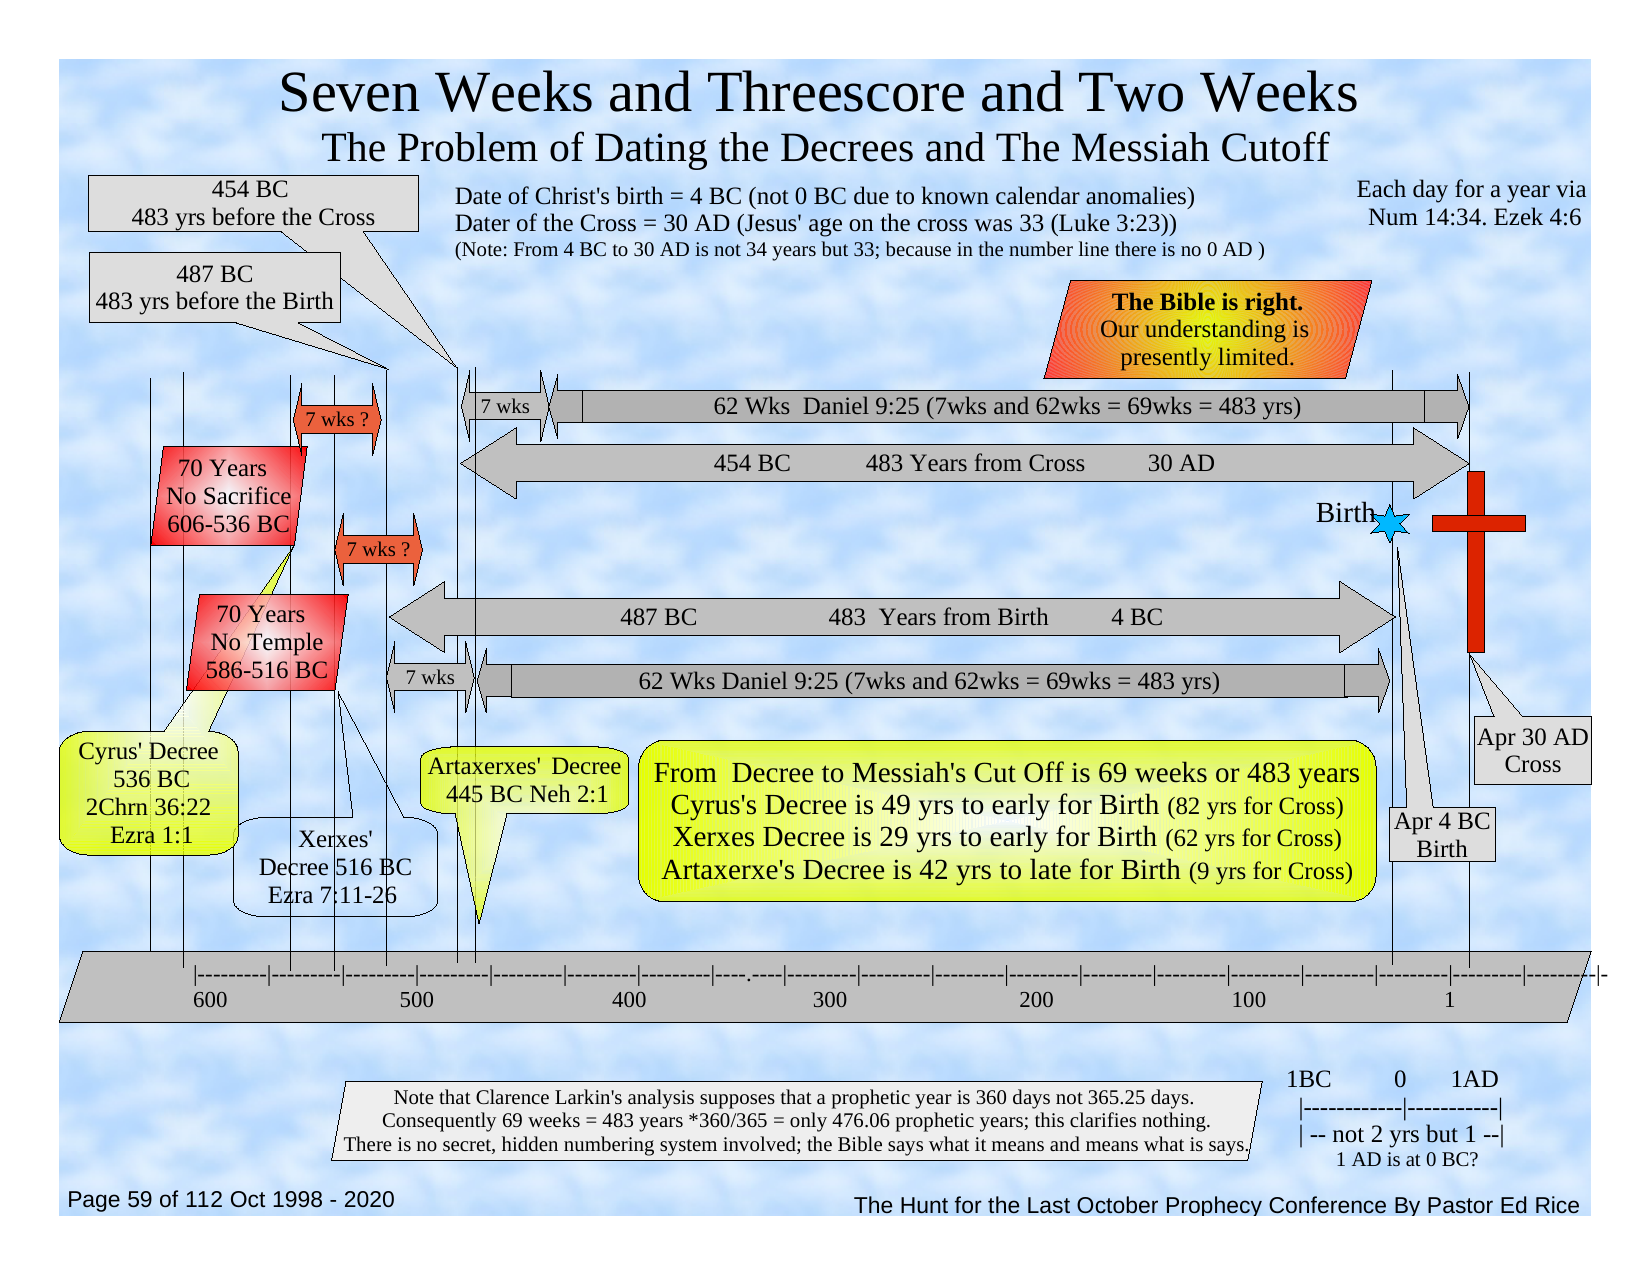

# Seven Weeks and Threescore and Two Weeks The Problem of Dating the Decrees and The Messiah Cutoff
454 BC
483 yrs before the Cross
Each day for a year via
 Num 14:34. Ezek 4:6
Date of Christ's birth = 4 BC (not 0 BC due to known calendar anomalies)
Dater of the Cross = 30 AD (Jesus' age on the cross was 33 (Luke 3:23))
(Note: From 4 BC to 30 AD is not 34 years but 33; because in the number line there is no 0 AD )
487 BC
483 yrs before the Birth
The Bible is right.
Our understanding is
presently limited.
7 wks
7 wks ?
 62 Wks Daniel 9:25 (7wks and 62wks = 69wks = 483 yrs)
454 BC 483 Years from Cross 30 AD
70 Years
No Sacrifice
606-536 BC
Birth
7 wks ?
487 BC 483 Years from Birth 4 BC
70 Years
No Temple
586-516 BC
7 wks
62 Wks Daniel 9:25 (7wks and 62wks = 69wks = 483 yrs)
Apr 30 AD
Cross
Cyrus' Decree
 536 BC
2Chrn 36:22
 Ezra 1:1
From Decree to Messiah's Cut Off is 69 weeks or 483 years
Cyrus's Decree is 49 yrs to early for Birth (82 yrs for Cross)
Xerxes Decree is 29 yrs to early for Birth (62 yrs for Cross)
Artaxerxe's Decree is 42 yrs to late for Birth (9 yrs for Cross)
Artaxerxes' Decree
 445 BC Neh 2:1
Apr 4 BC
Birth
Xerxes'
 Decree 516 BC
Ezra 7:11-26
|---------|---------|---------|---------|---------|---------|---------|----.----|---------|---------|---------|---------|---------|---------|---------|---------|---------|---------|---------|-
600 500 400 300 200 100 1
1BC 0 1AD
 |------------|-----------|
 | -- not 2 yrs but 1 --|
1 AD is at 0 BC?
Note that Clarence Larkin's analysis supposes that a prophetic year is 360 days not 365.25 days.
Consequently 69 weeks = 483 years *360/365 = only 476.06 prophetic years; this clarifies nothing.
There is no secret, hidden numbering system involved; the Bible says what it means and means what is says.